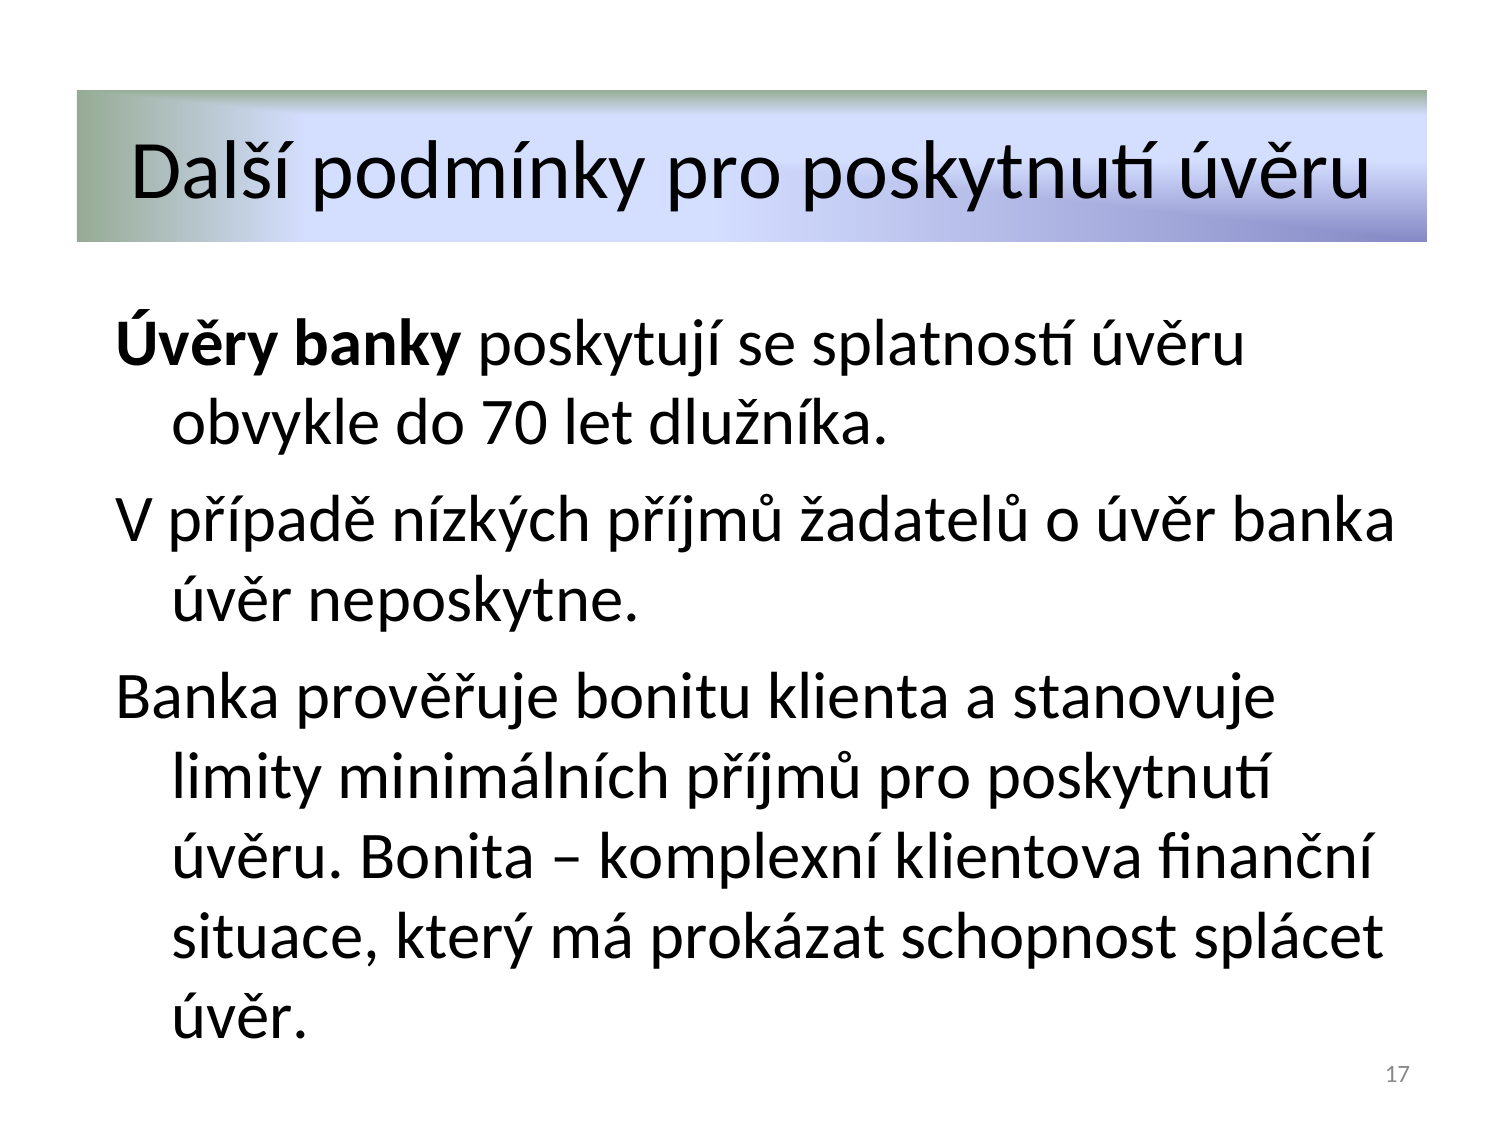

# Další podmínky pro poskytnutí úvěru
Úvěry banky poskytují se splatností úvěru obvykle do 70 let dlužníka.
V případě nízkých příjmů žadatelů o úvěr banka úvěr neposkytne.
Banka prověřuje bonitu klienta a stanovuje limity minimálních příjmů pro poskytnutí úvěru. Bonita – komplexní klientova finanční situace, který má prokázat schopnost splácet úvěr.